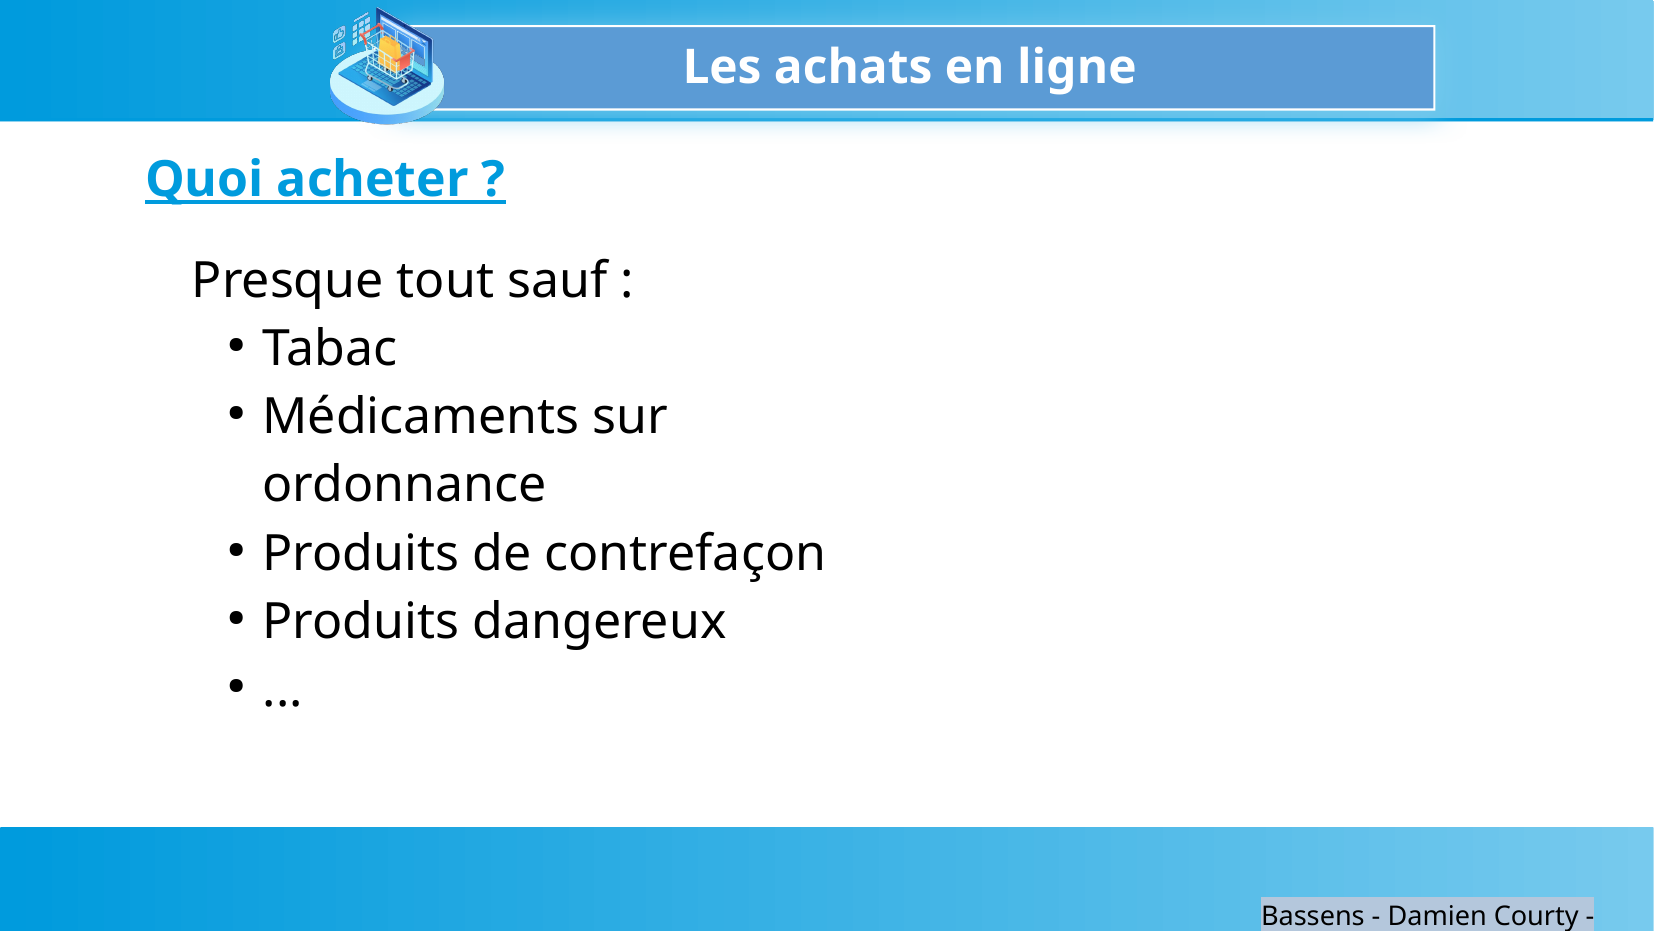

Les achats en ligne
Quoi acheter ?
Presque tout sauf :
Tabac
Médicaments sur ordonnance
Produits de contrefaçon
Produits dangereux
...
Bassens - Damien Courty - 2024